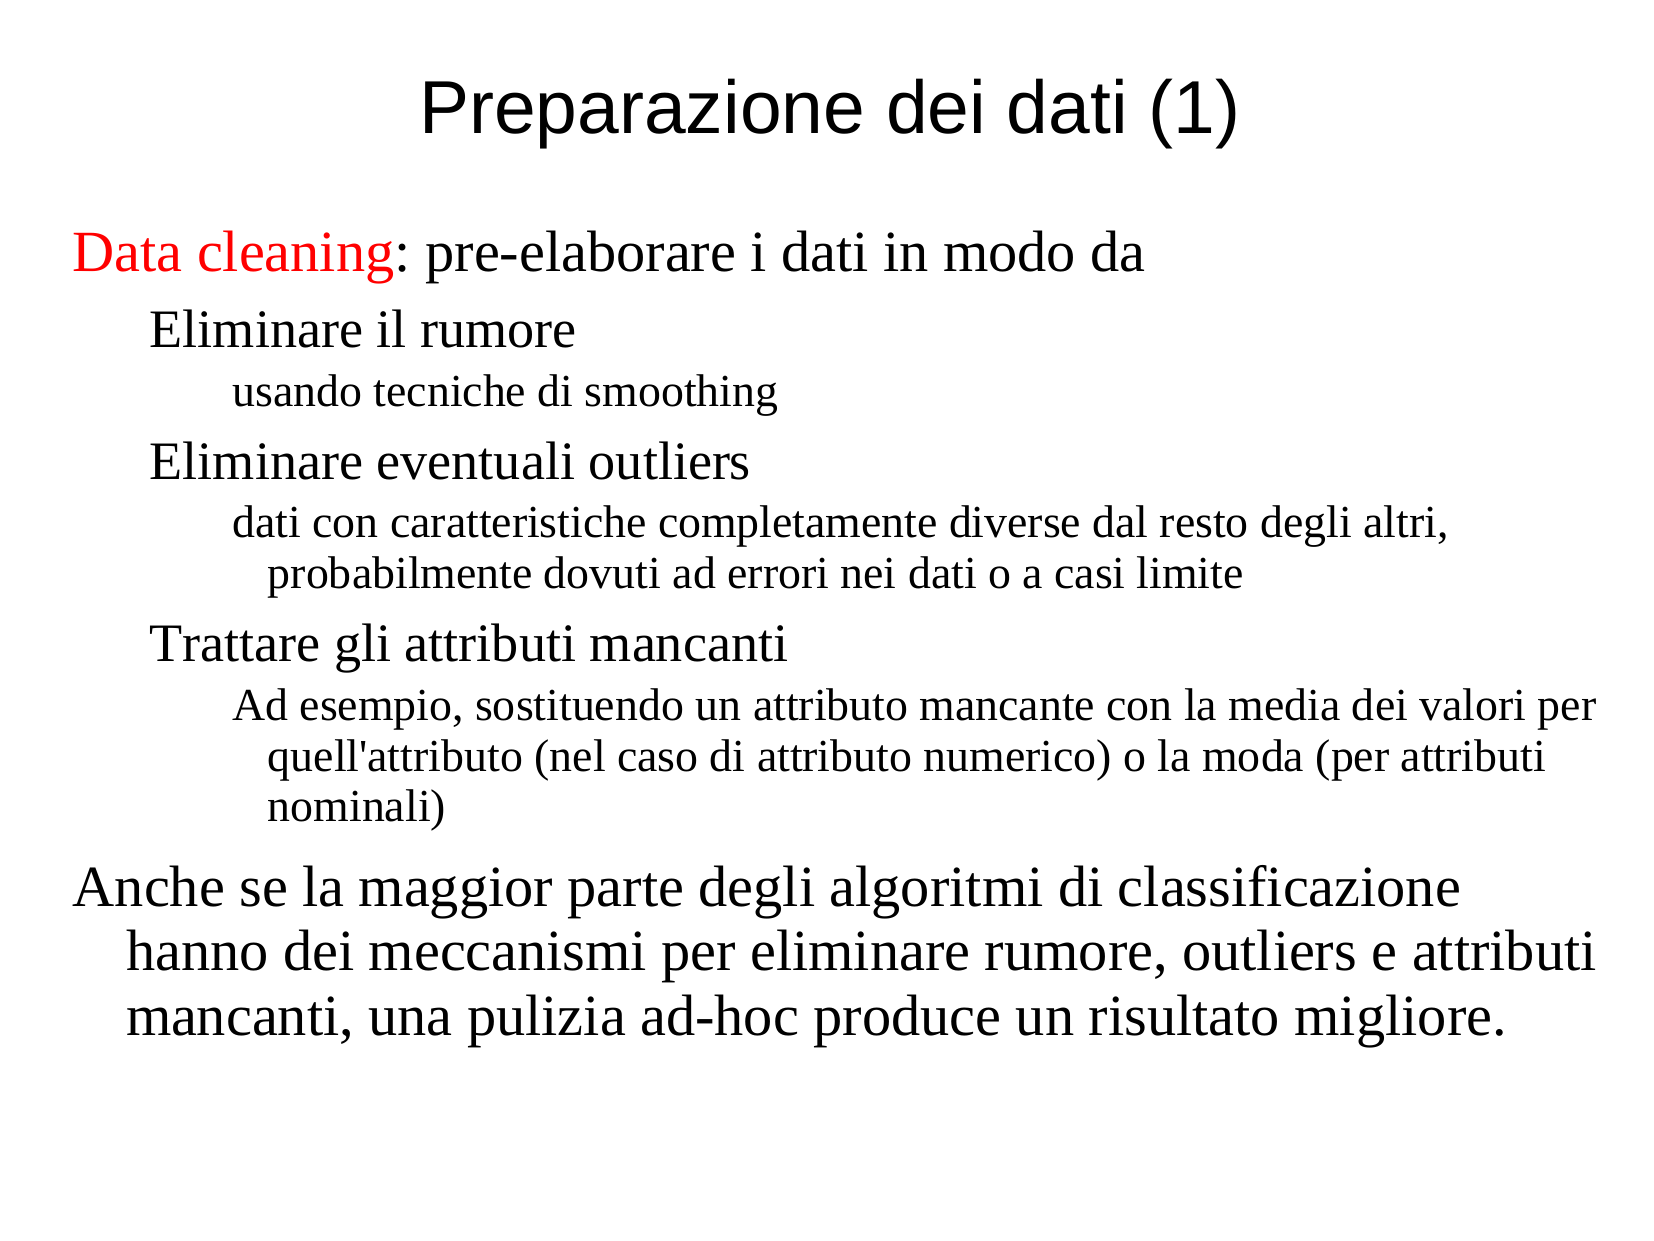

# Preparazione dei dati (1)
Data cleaning: pre-elaborare i dati in modo da
Eliminare il rumore
usando tecniche di smoothing
Eliminare eventuali outliers
dati con caratteristiche completamente diverse dal resto degli altri, probabilmente dovuti ad errori nei dati o a casi limite
Trattare gli attributi mancanti
Ad esempio, sostituendo un attributo mancante con la media dei valori per quell'attributo (nel caso di attributo numerico) o la moda (per attributi nominali)
Anche se la maggior parte degli algoritmi di classificazione hanno dei meccanismi per eliminare rumore, outliers e attributi mancanti, una pulizia ad-hoc produce un risultato migliore.